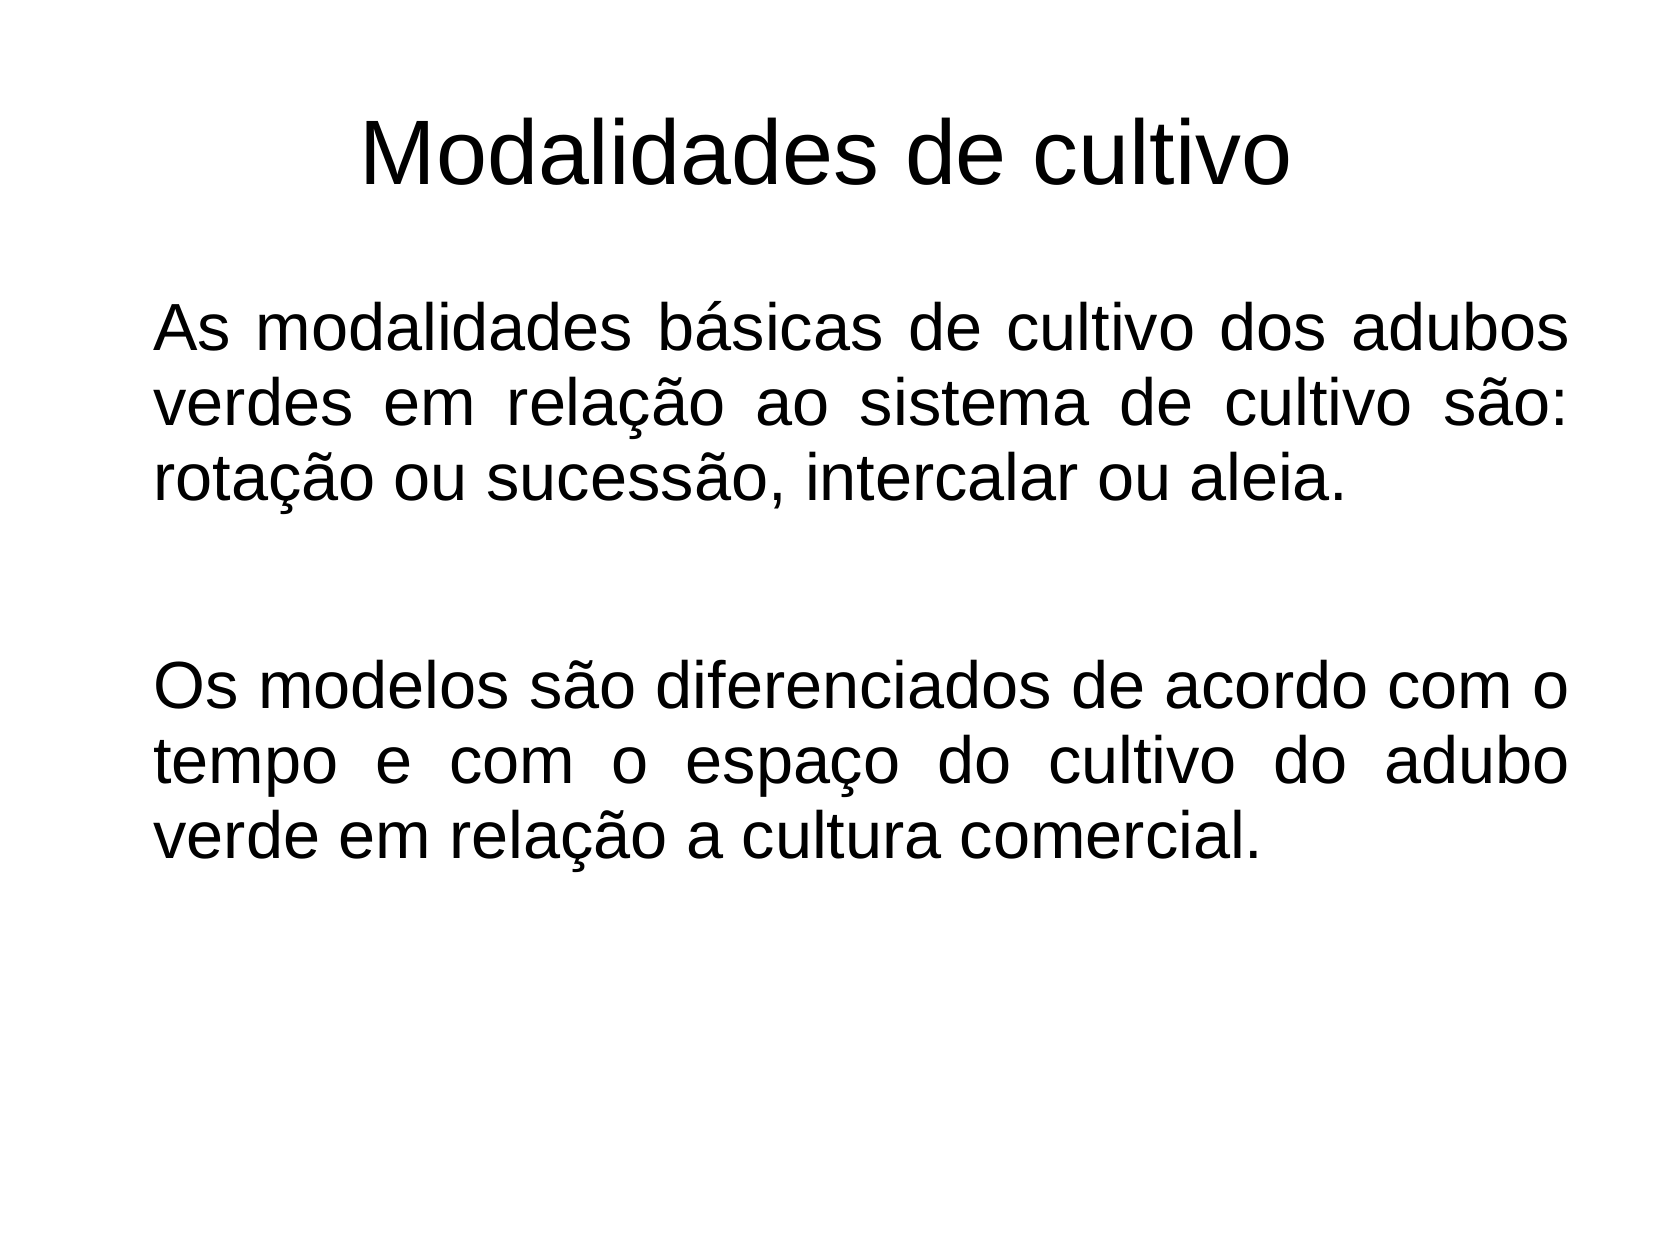

# Modalidades de cultivo
As modalidades básicas de cultivo dos adubos verdes em relação ao sistema de cultivo são: rotação ou sucessão, intercalar ou aleia.
Os modelos são diferenciados de acordo com o tempo e com o espaço do cultivo do adubo verde em relação a cultura comercial.